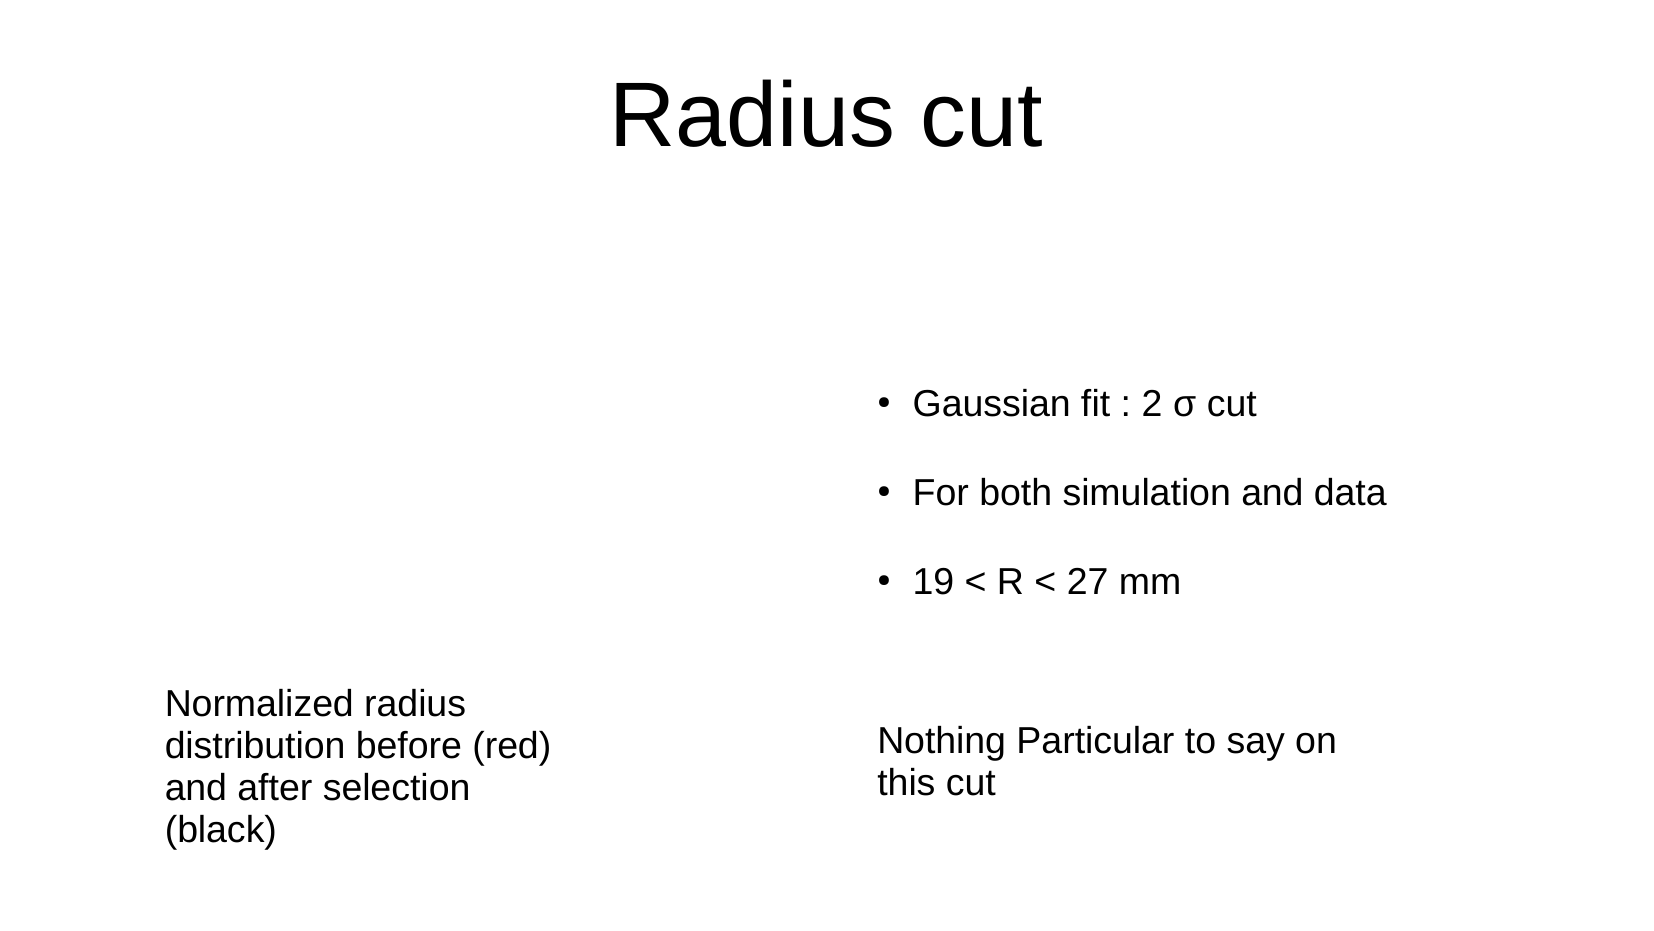

# Radius cut
Gaussian fit : 2 σ cut
For both simulation and data
19 < R < 27 mm
Normalized radius distribution before (red) and after selection (black)
Nothing Particular to say on this cut